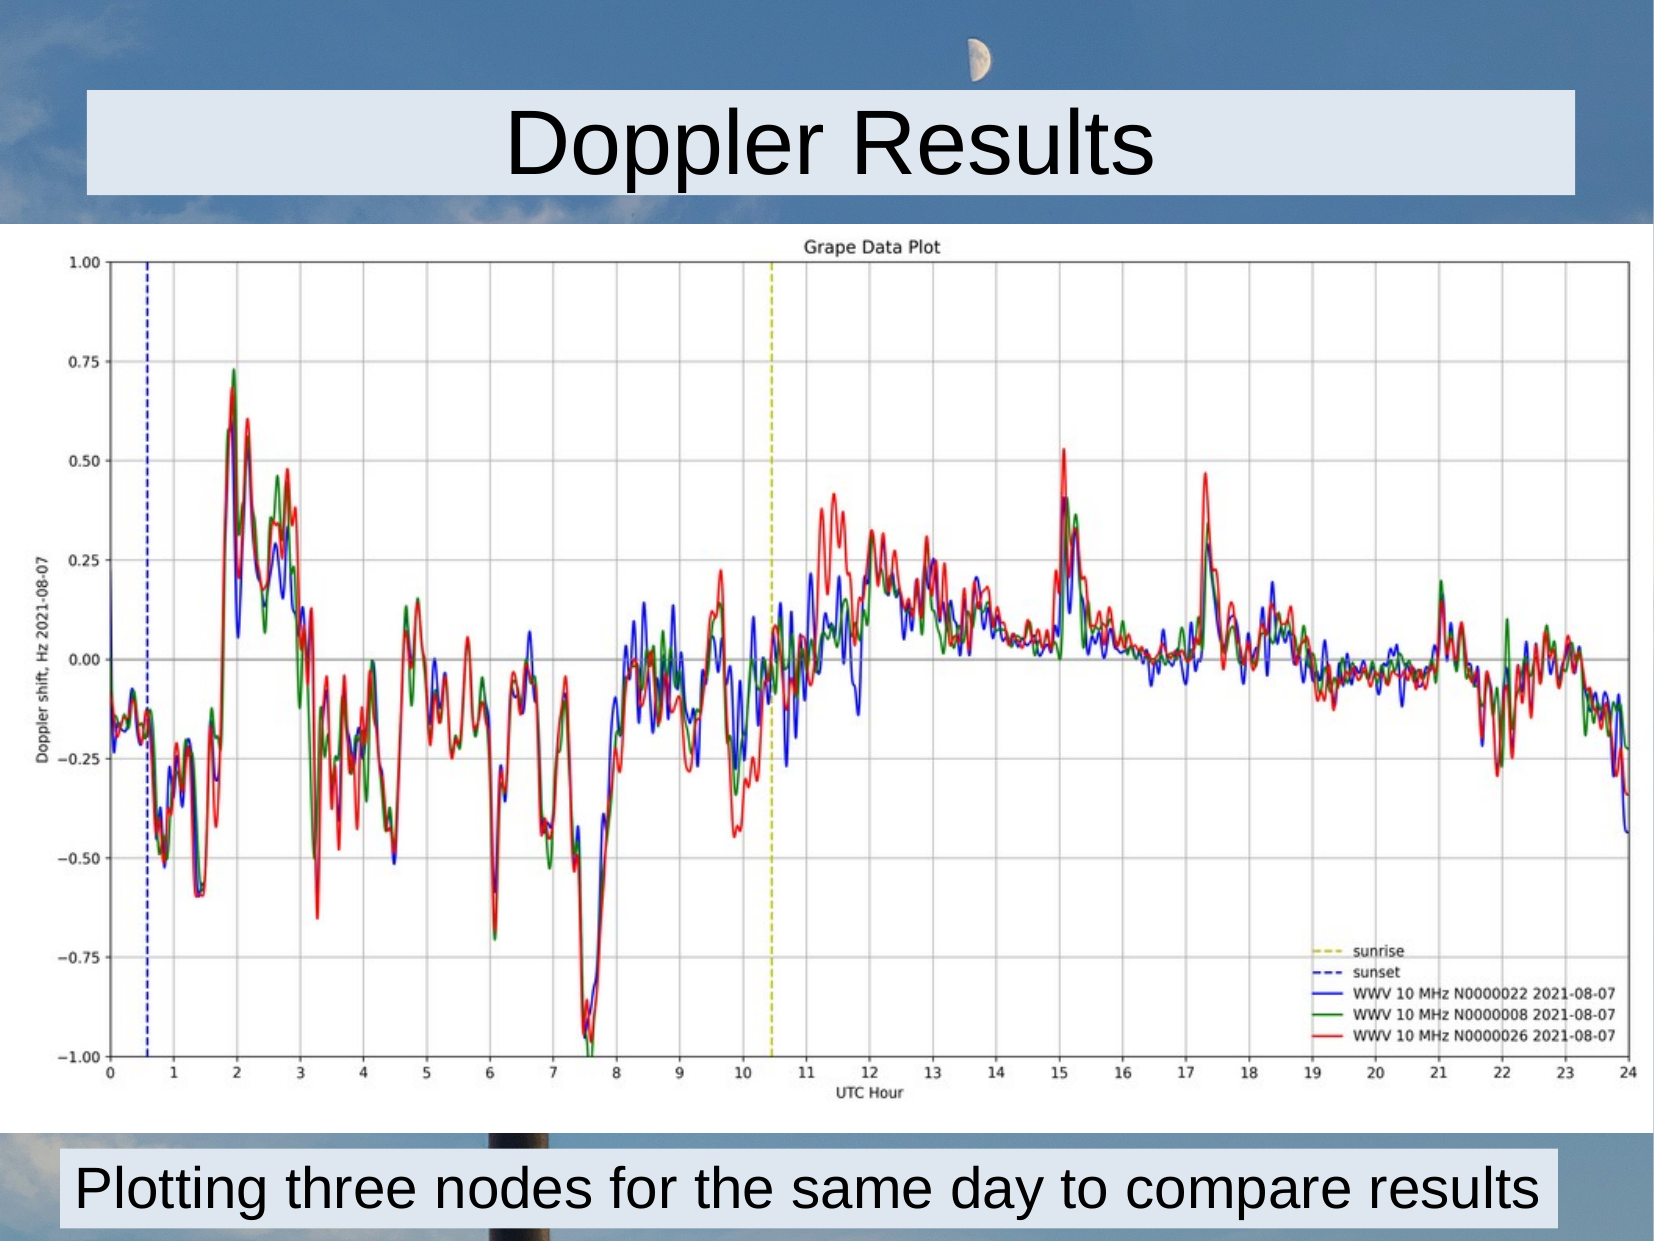

# Doppler Results
Plotting three nodes for the same day to compare results